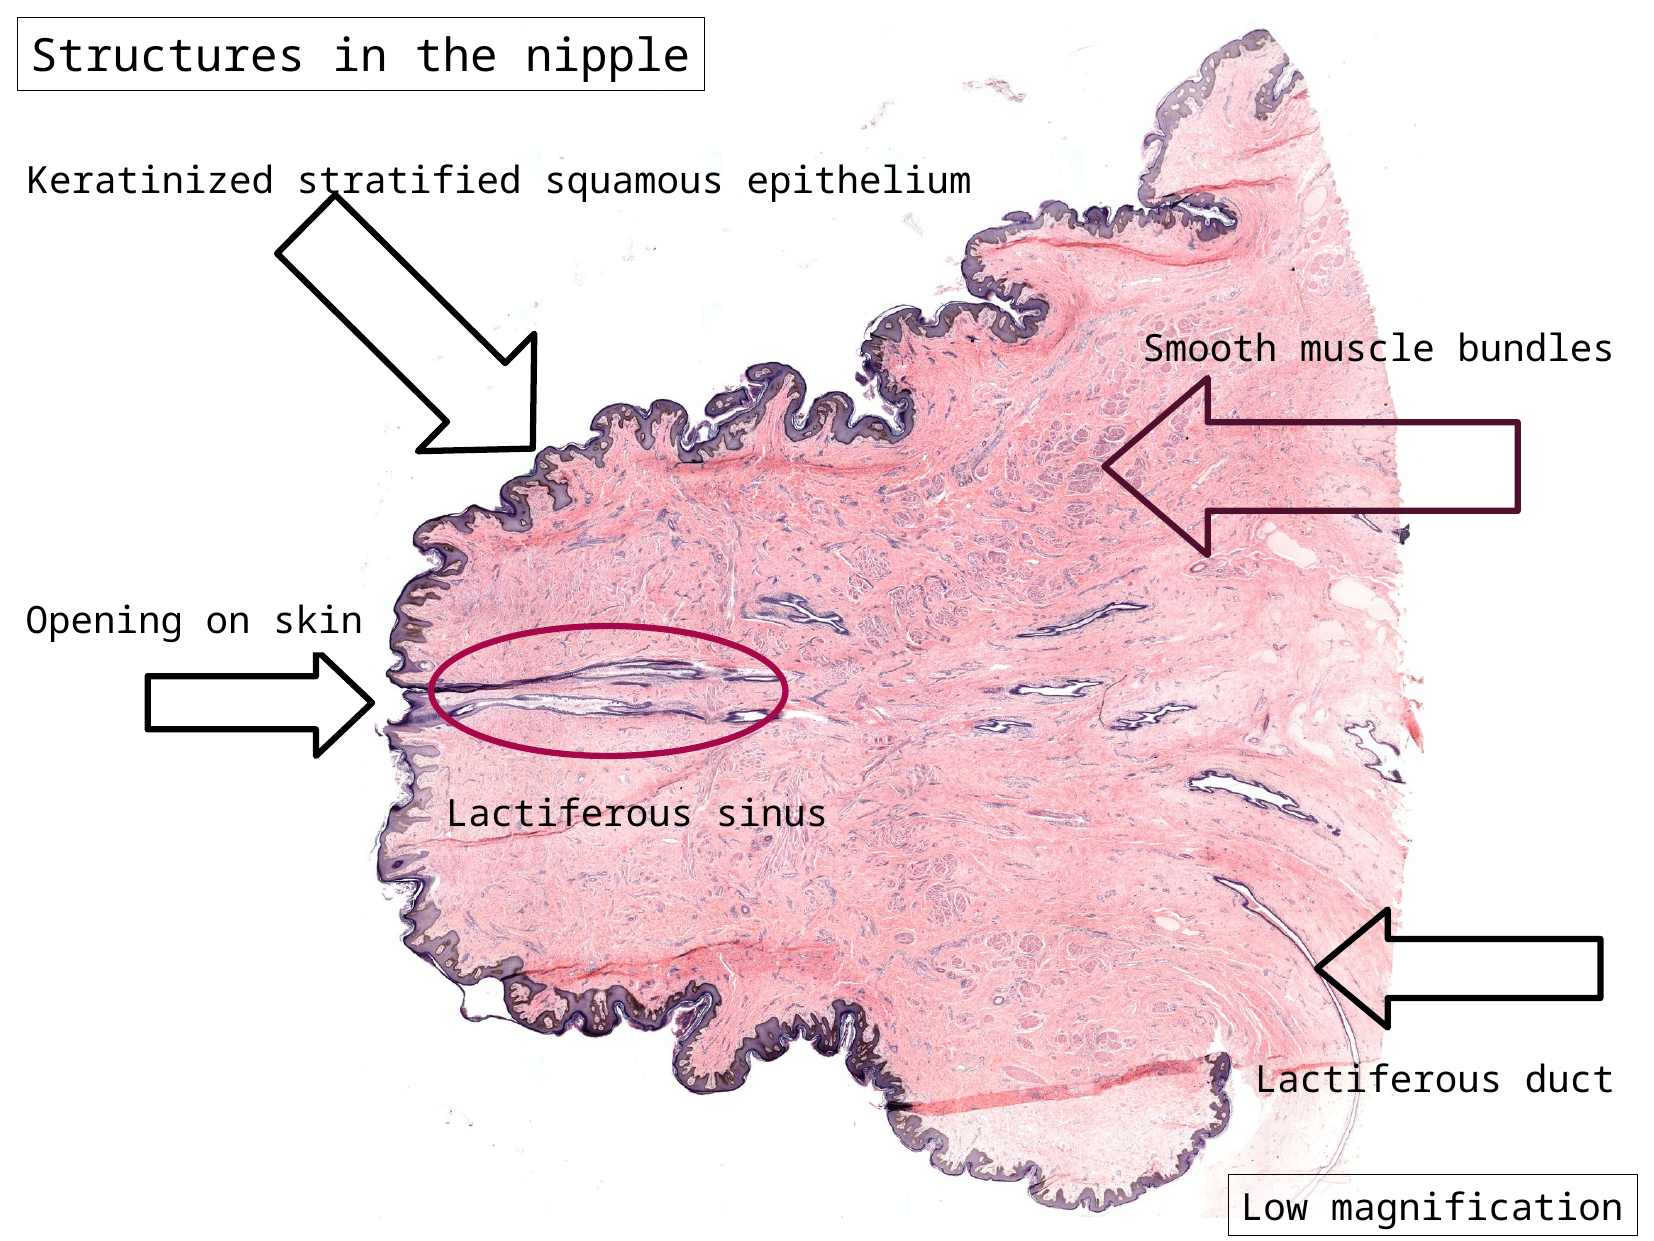

Structures in the nipple
Keratinized stratified squamous epithelium
Smooth muscle bundles
Opening on skin
Lactiferous sinus
Lactiferous duct
Low magnification